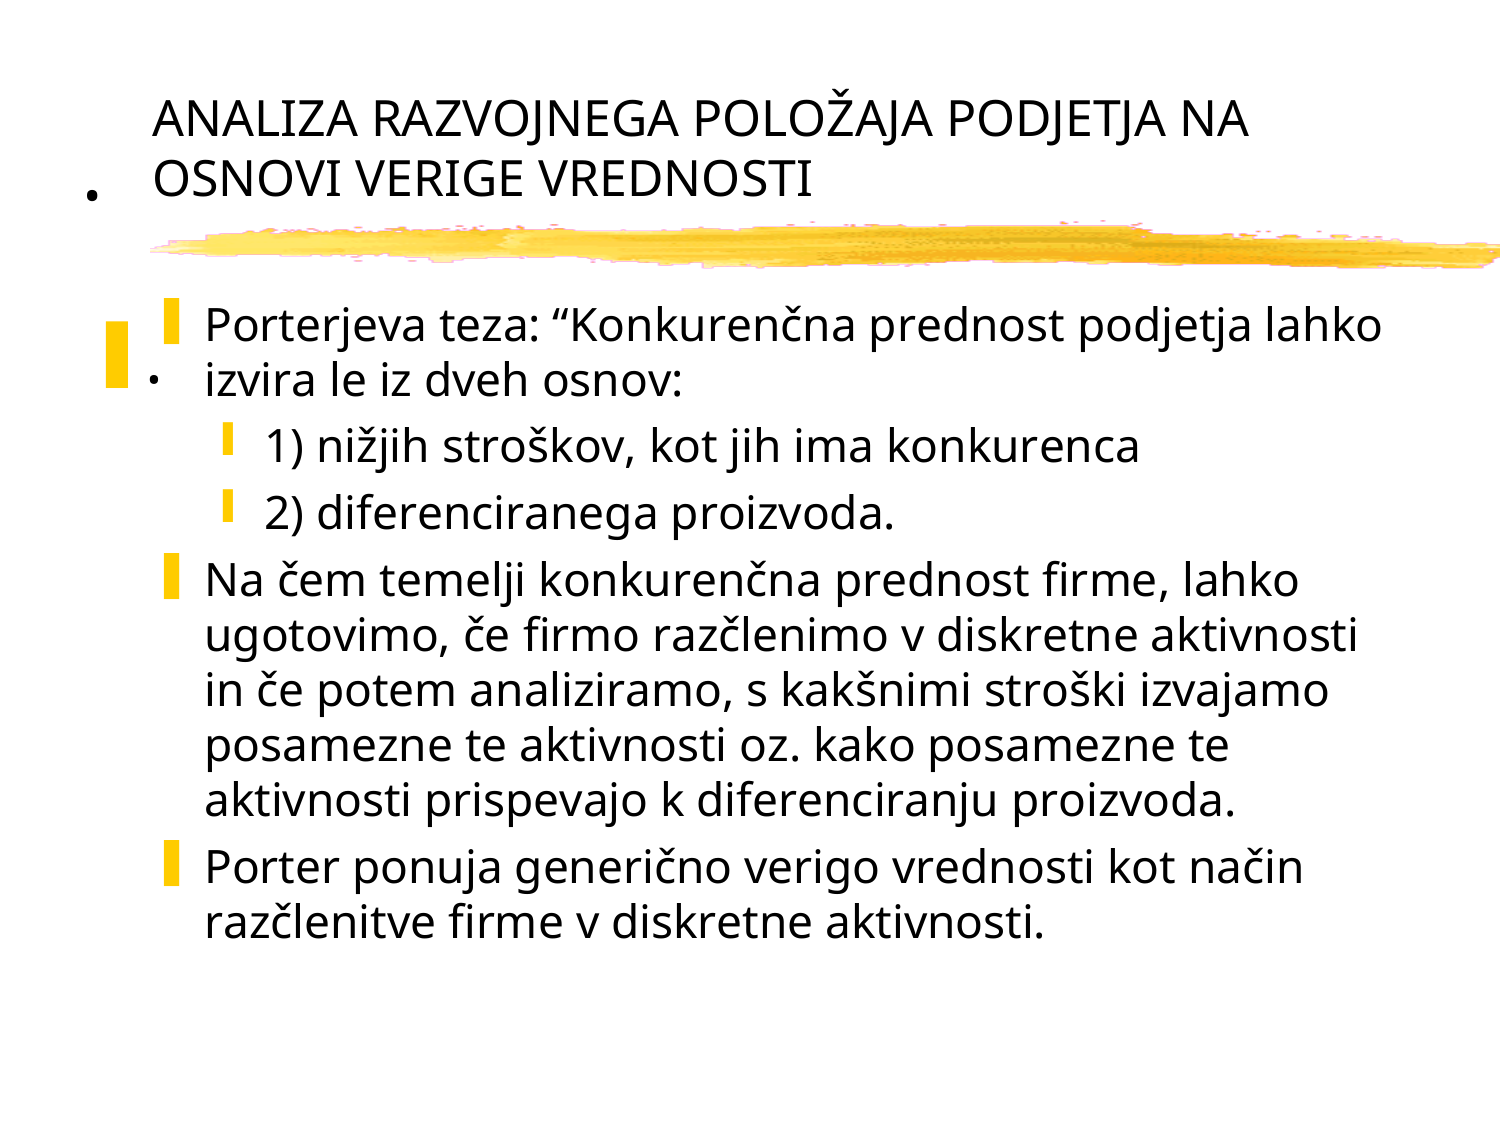

# .
ANALIZA RAZVOJNEGA POLOŽAJA PODJETJA NA OSNOVI VERIGE VREDNOSTI
Porterjeva teza: “Konkurenčna prednost podjetja lahko izvira le iz dveh osnov:
1) nižjih stroškov, kot jih ima konkurenca
2) diferenciranega proizvoda.
Na čem temelji konkurenčna prednost firme, lahko ugotovimo, če firmo razčlenimo v diskretne aktivnosti in če potem analiziramo, s kakšnimi stroški izvajamo posamezne te aktivnosti oz. kako posamezne te aktivnosti prispevajo k diferenciranju proizvoda.
Porter ponuja generično verigo vrednosti kot način razčlenitve firme v diskretne aktivnosti.
.